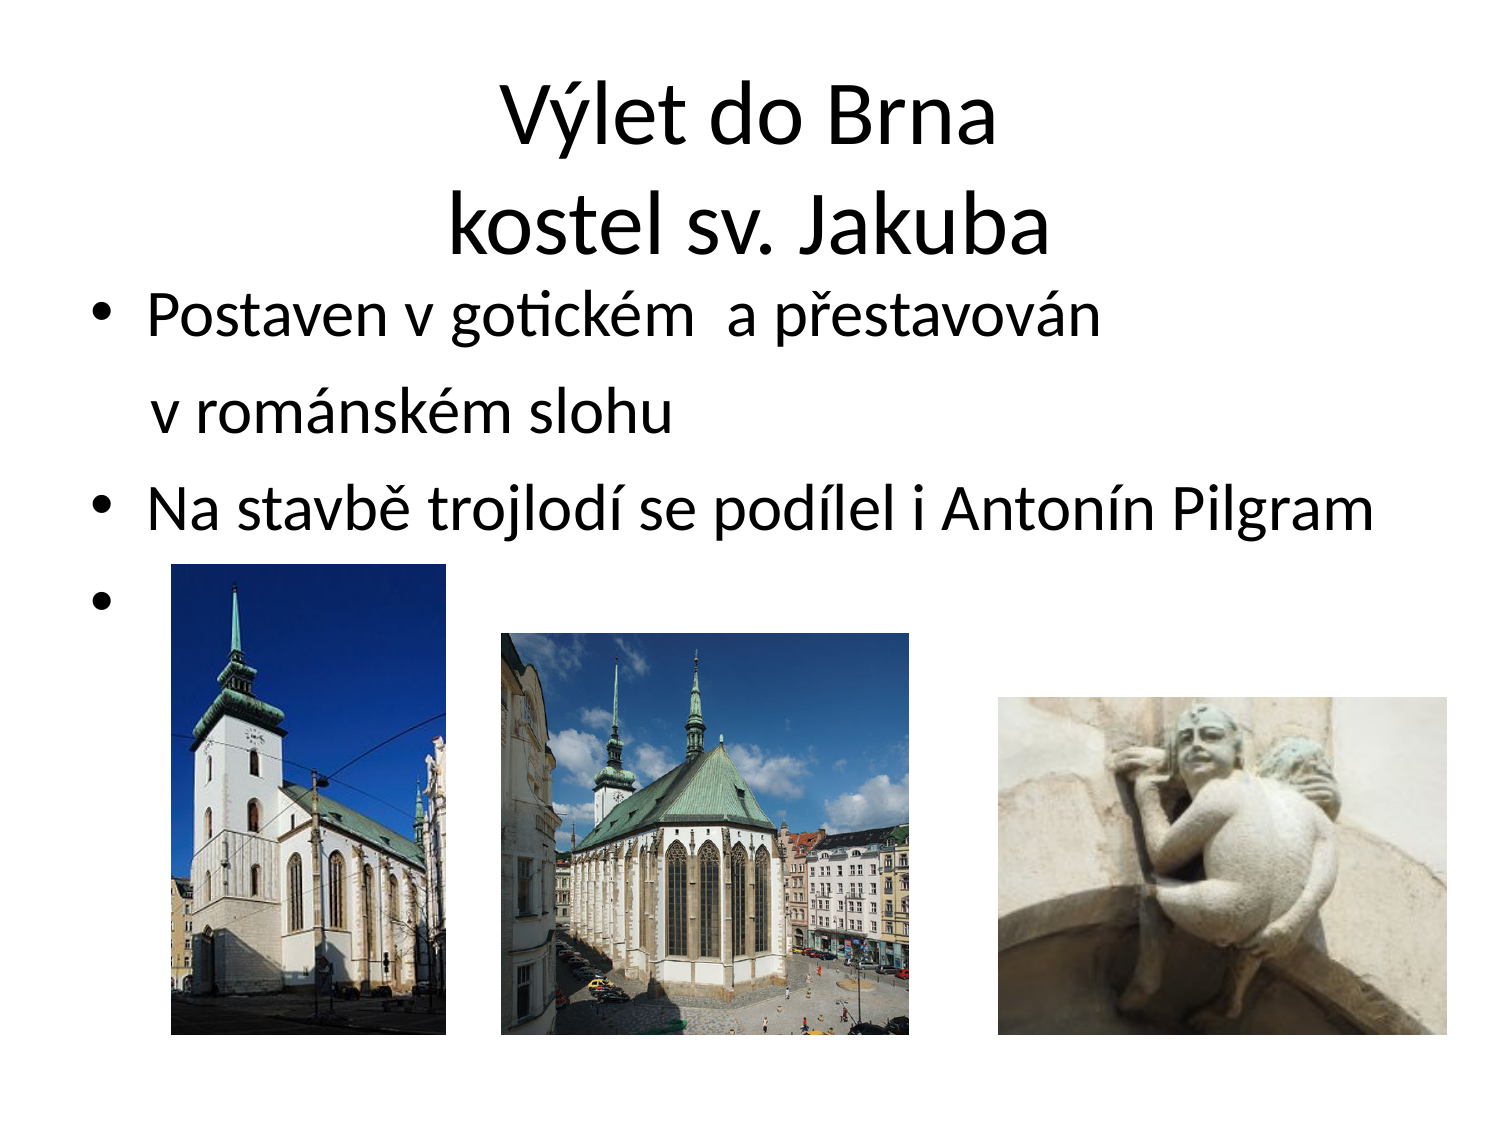

# Výlet do Brna kostel sv. Jakuba
Postaven v gotickém a přestavován
 v románském slohu
Na stavbě trojlodí se podílel i Antonín Pilgram